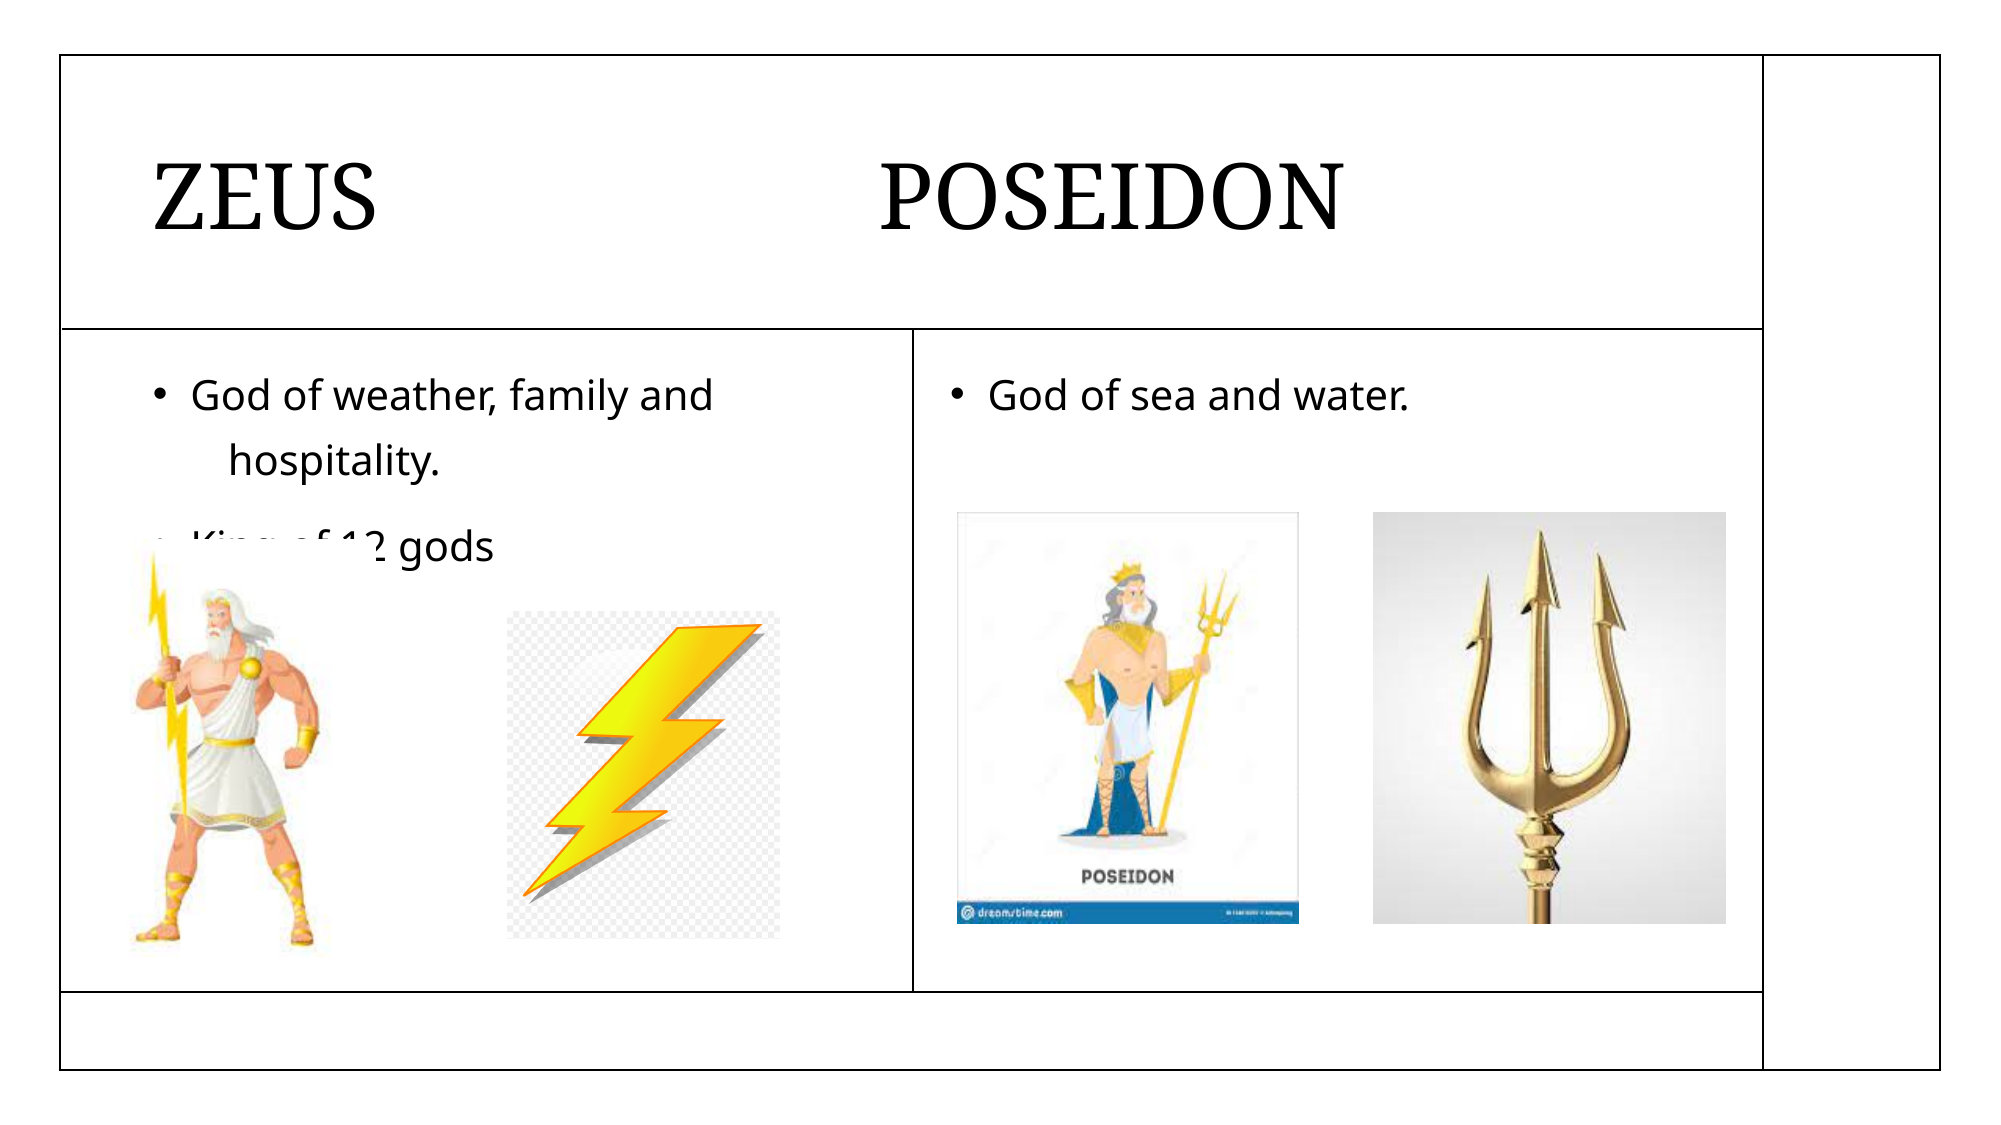

# ZEUS POSEIDON
God of weather, family and hospitality.
King of 12 gods
God of sea and water.